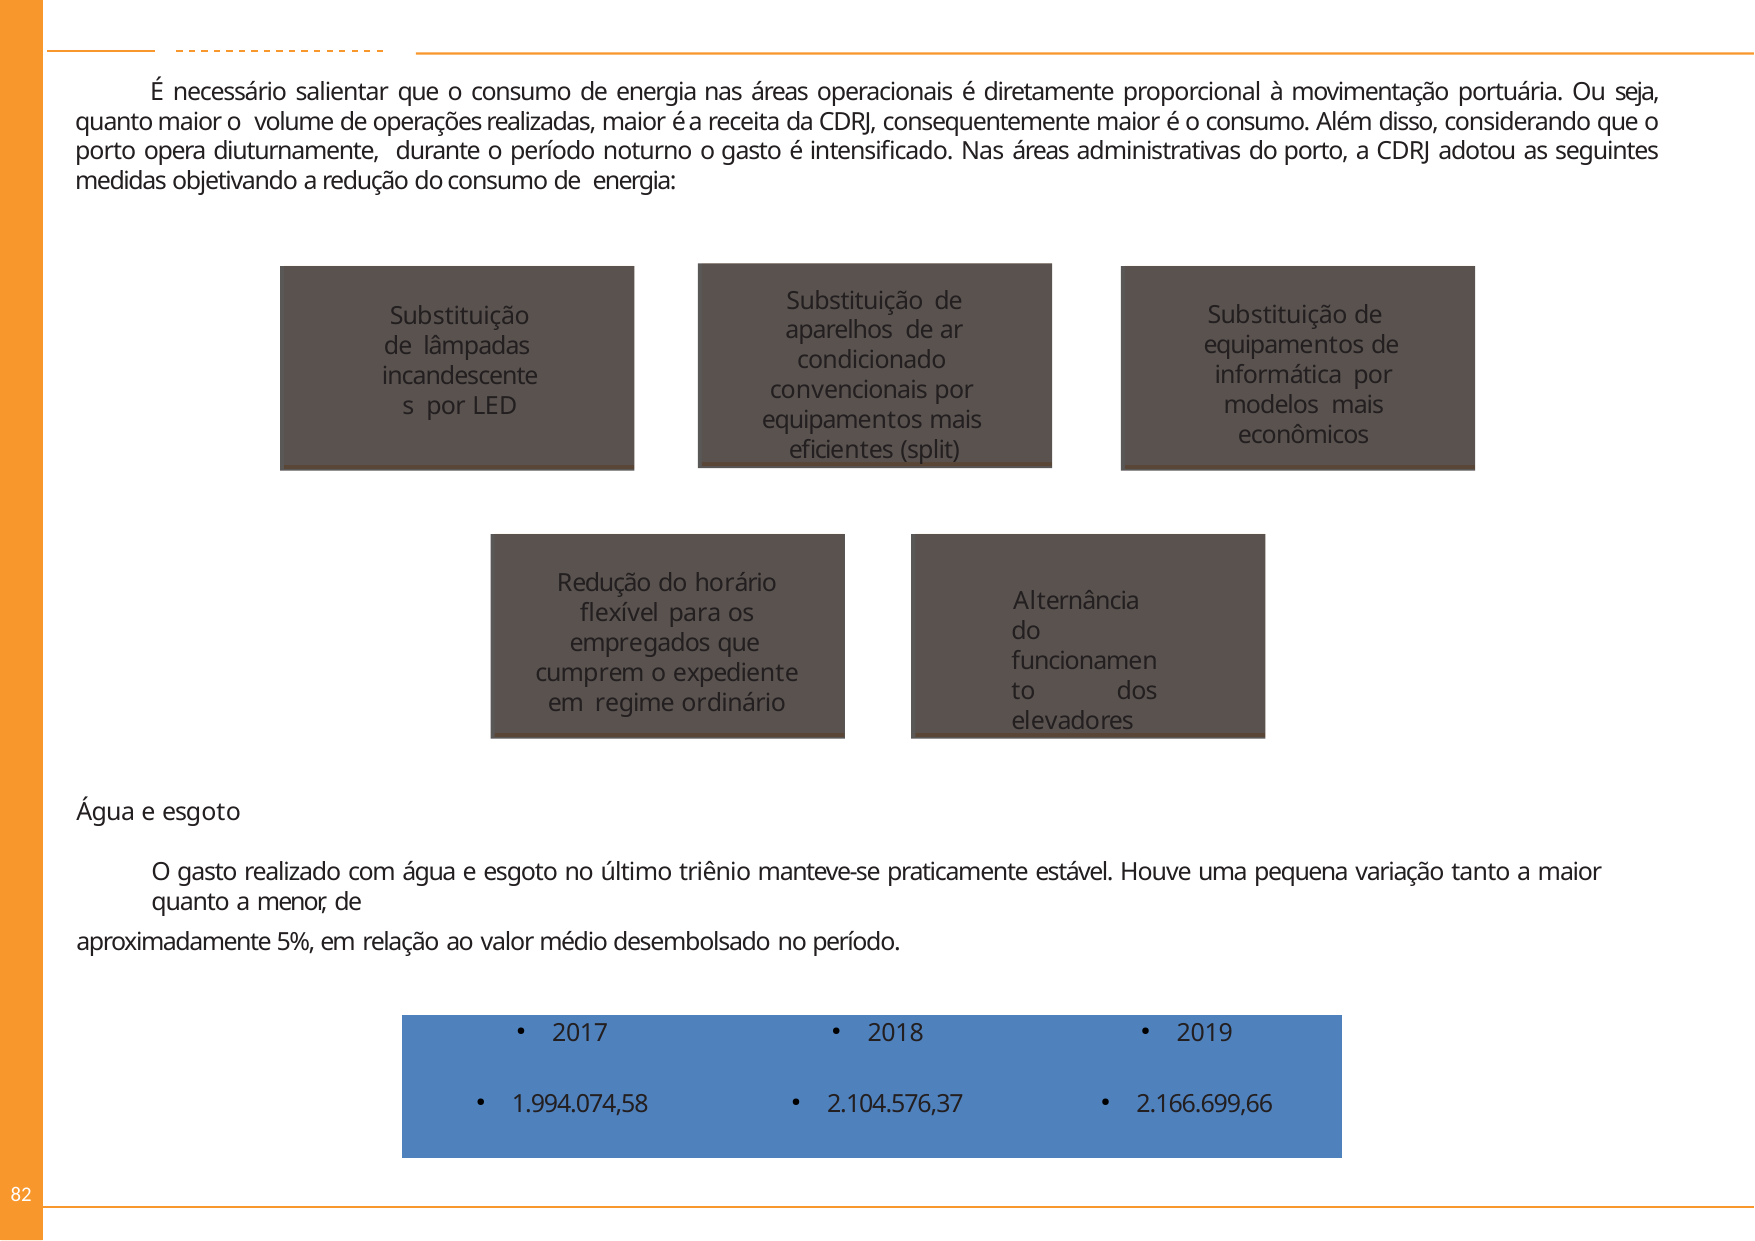

É necessário salientar que o consumo de energia nas áreas operacionais é diretamente proporcional à movimentação portuária. Ou seja, quanto maior o volume de operações realizadas, maior é a receita da CDRJ, consequentemente maior é o consumo. Além disso, considerando que o porto opera diuturnamente, durante o período noturno o gasto é intensificado. Nas áreas administrativas do porto, a CDRJ adotou as seguintes medidas objetivando a redução do consumo de energia:
Substituição de aparelhos de ar condicionado convencionais por equipamentos mais eficientes (split)
Substituição de lâmpadas incandescentes por LED
Substituição de equipamentos de informática por modelos mais econômicos
Redução do horário flexível para os empregados que cumprem o expediente em regime ordinário
Alternância do funcionamento dos elevadores
Água e esgoto
O gasto realizado com água e esgoto no último triênio manteve-se praticamente estável. Houve uma pequena variação tanto a maior quanto a menor, de
aproximadamente 5%, em relação ao valor médio desembolsado no período.
| 2017 | 2018 | 2019 |
| --- | --- | --- |
| 1.994.074,58 | 2.104.576,37 | 2.166.699,66 |
82